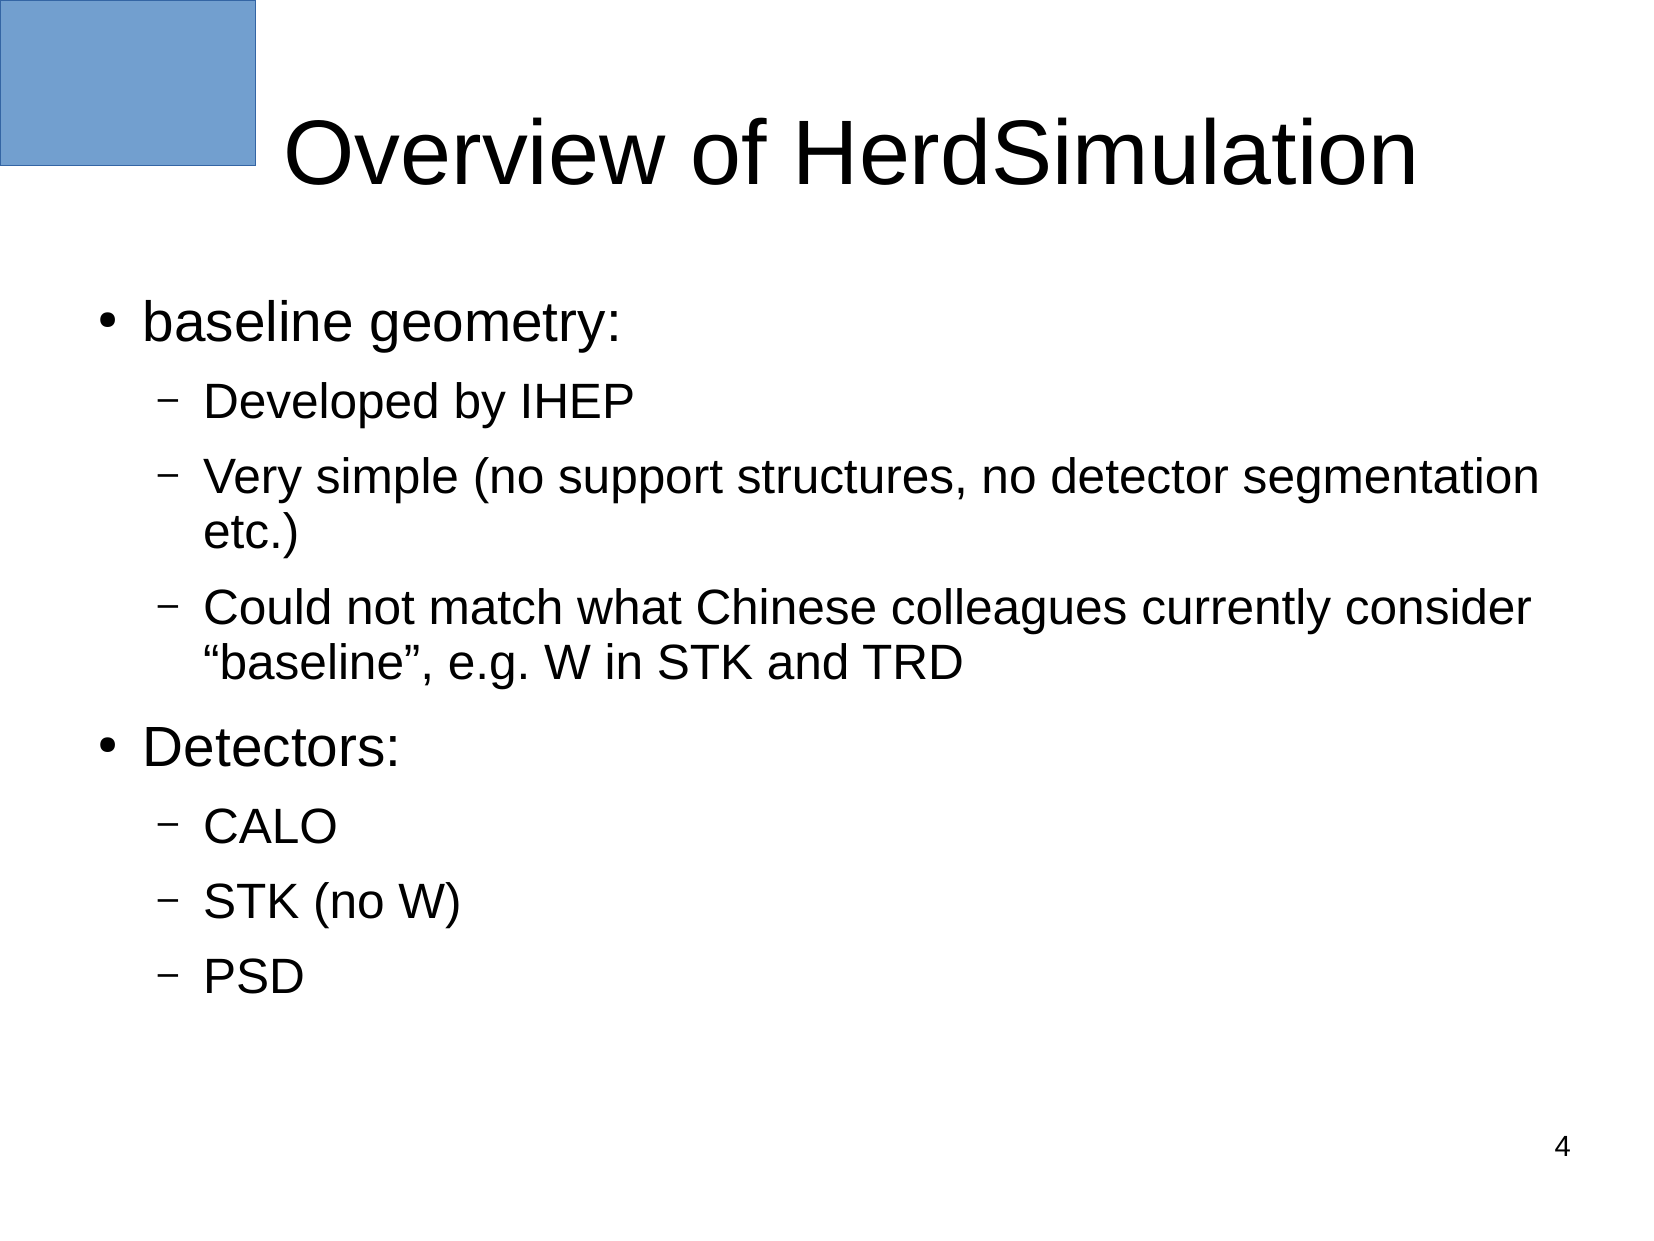

# Overview of HerdSimulation
baseline geometry:
Developed by IHEP
Very simple (no support structures, no detector segmentation etc.)
Could not match what Chinese colleagues currently consider “baseline”, e.g. W in STK and TRD
Detectors:
CALO
STK (no W)
PSD
4